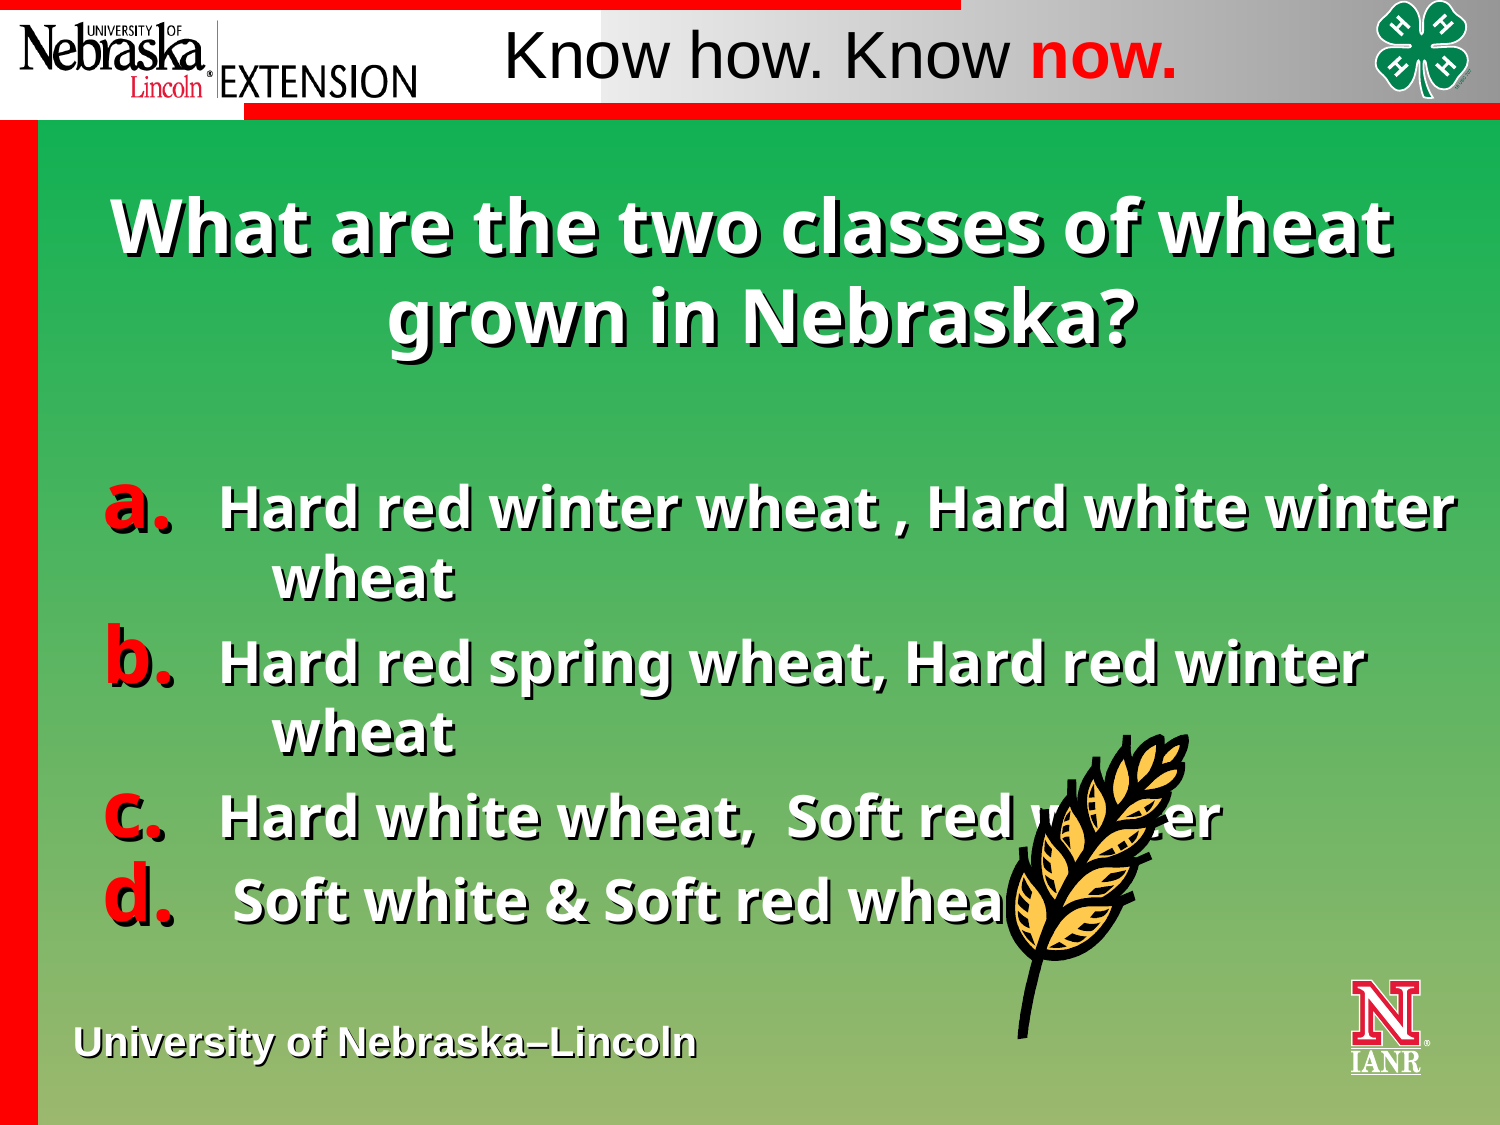

# What are the two classes of wheat grown in Nebraska?
 Hard red winter wheat , Hard white winter wheat
 Hard red spring wheat, Hard red winter wheat
 Hard white wheat, Soft red winter
 Soft white & Soft red wheats